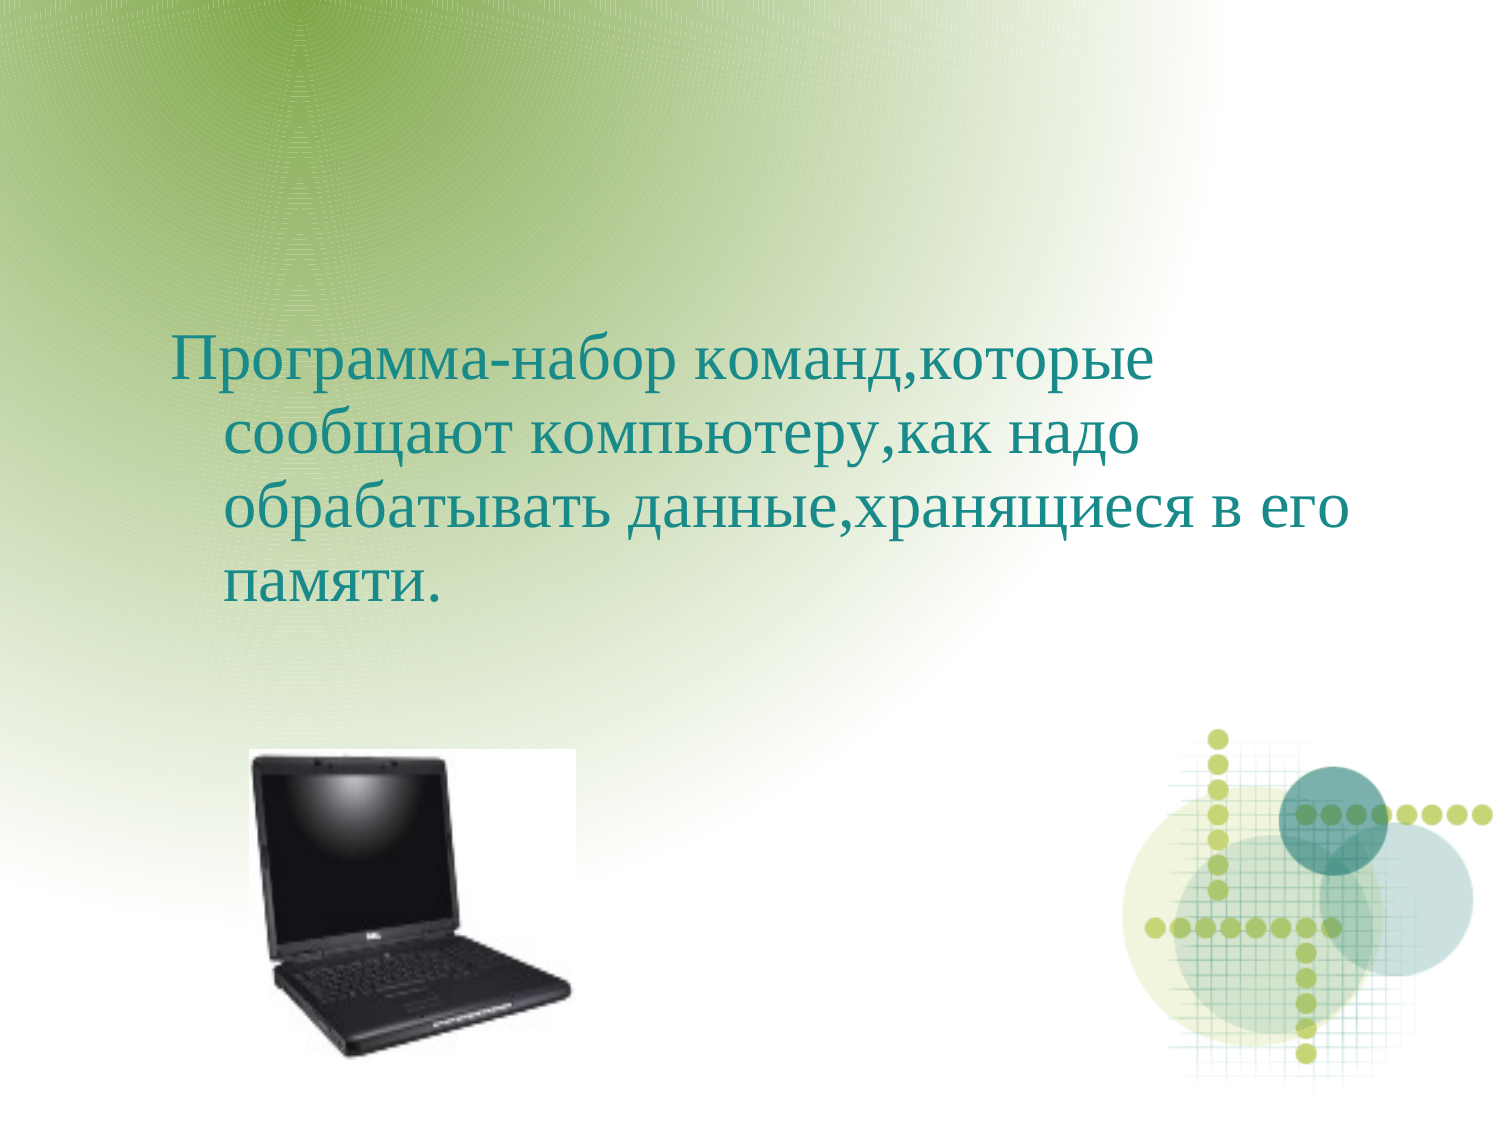

#
Программа-набор команд,которые сообщают компьютеру,как надо обрабатывать данные,хранящиеся в его памяти.